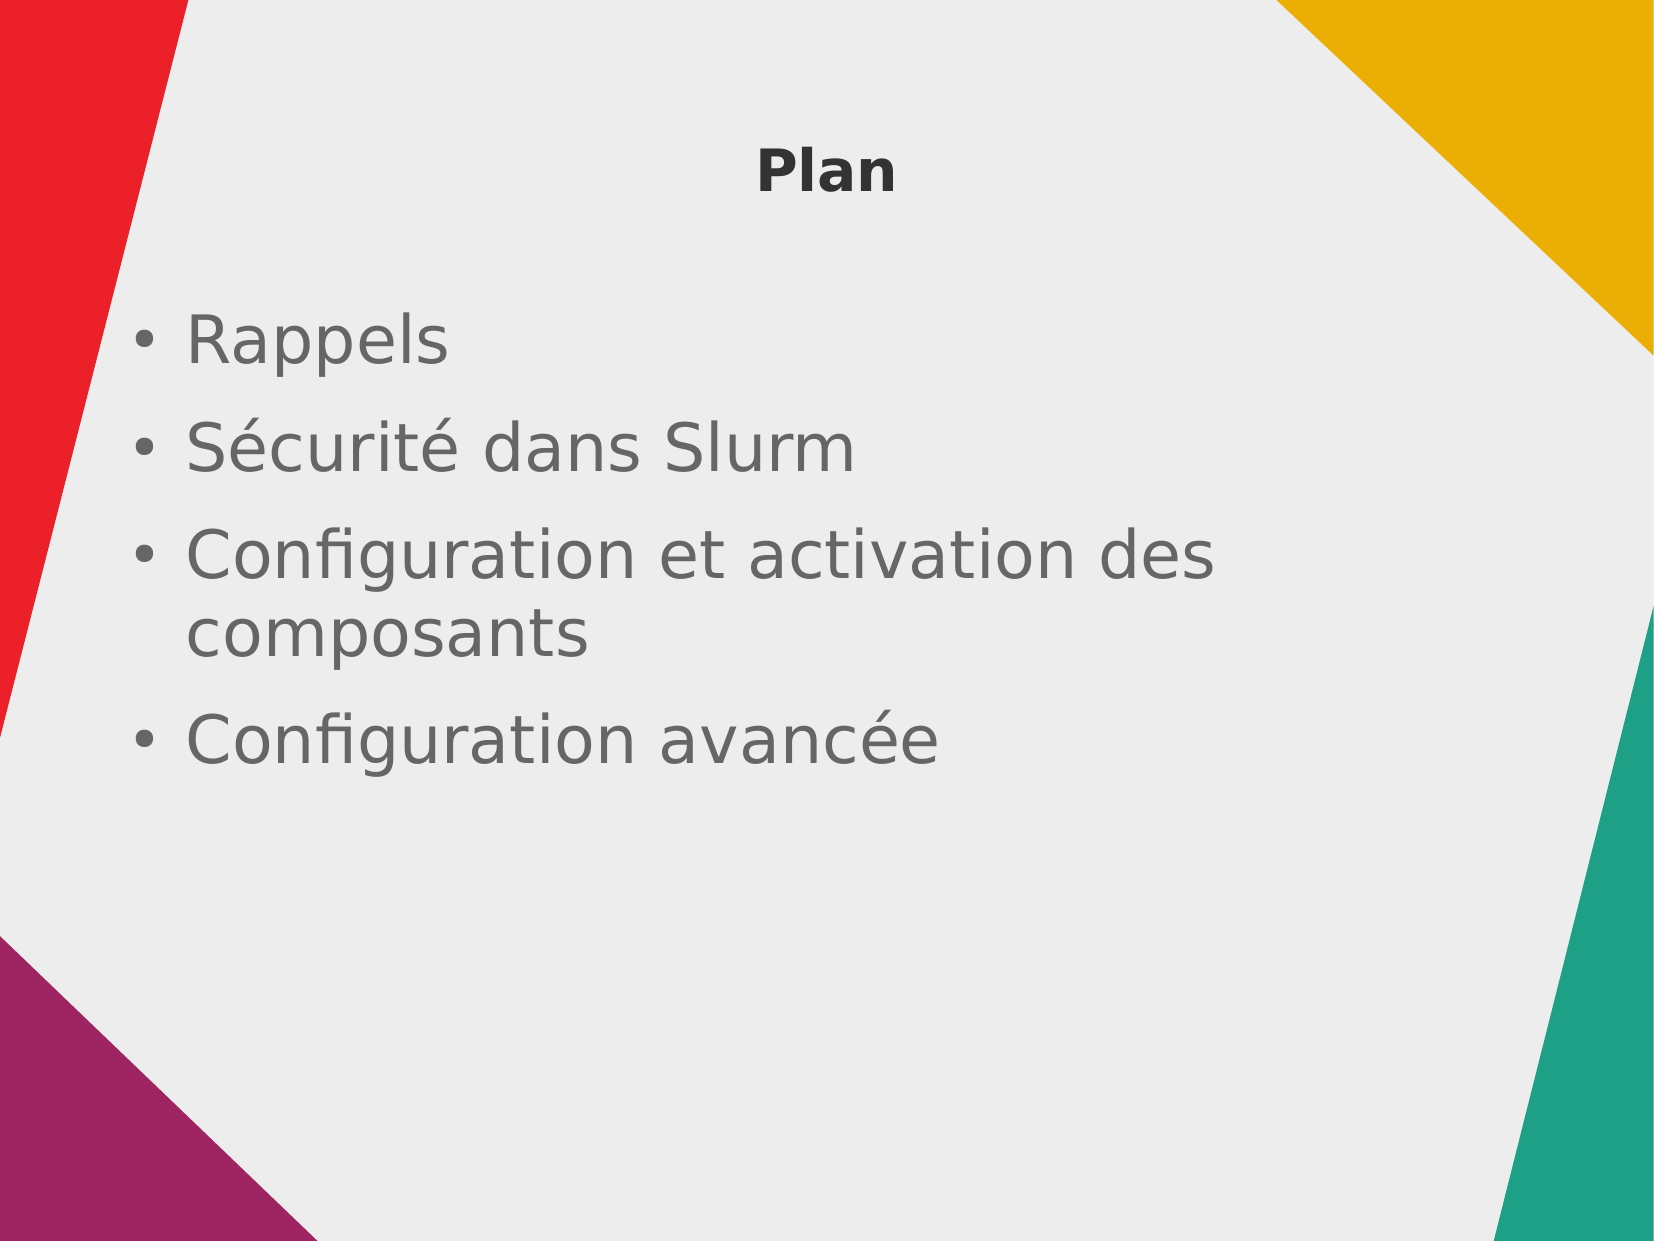

# Plan
Rappels
Sécurité dans Slurm
Configuration et activation des composants
Configuration avancée